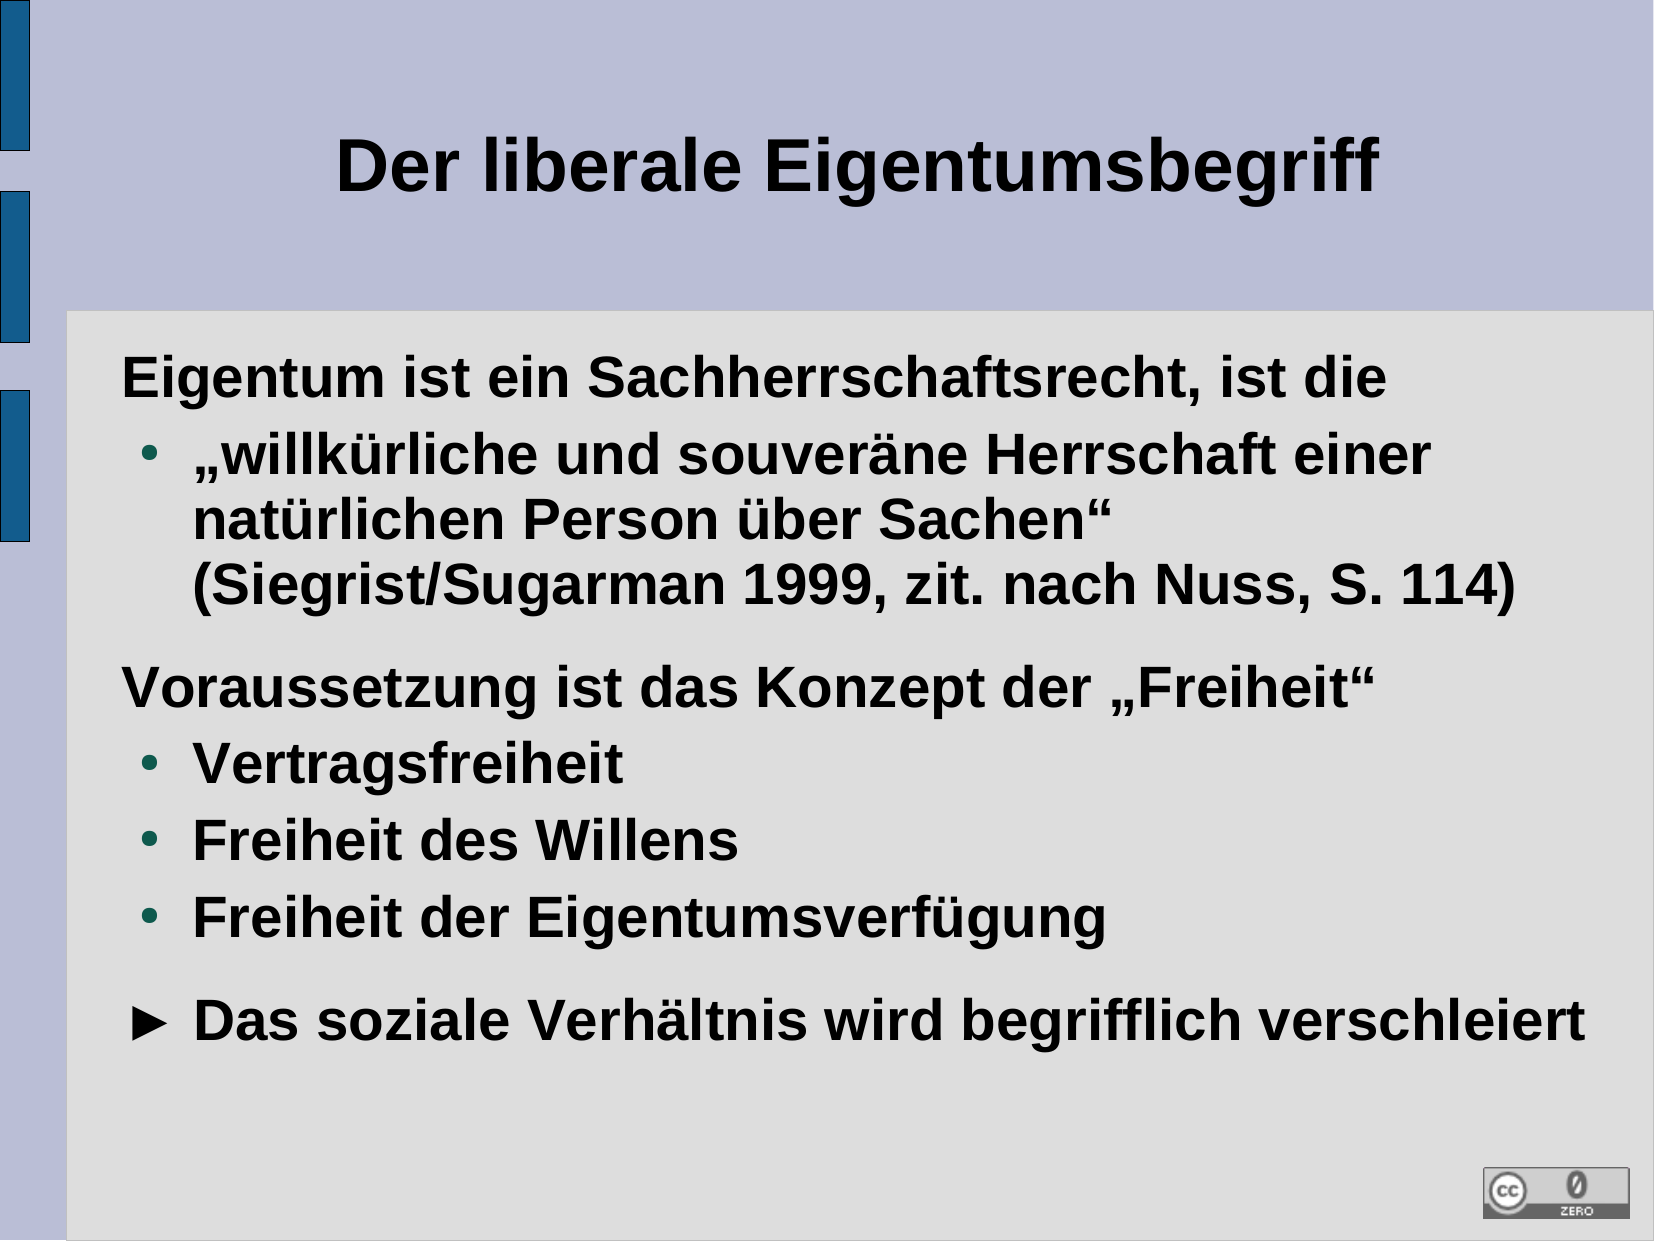

# Der liberale Eigentumsbegriff
Eigentum ist ein Sachherrschaftsrecht, ist die
„willkürliche und souveräne Herrschaft einer natürlichen Person über Sachen“ (Siegrist/Sugarman 1999, zit. nach Nuss, S. 114)
Voraussetzung ist das Konzept der „Freiheit“
Vertragsfreiheit
Freiheit des Willens
Freiheit der Eigentumsverfügung
► Das soziale Verhältnis wird begrifflich verschleiert